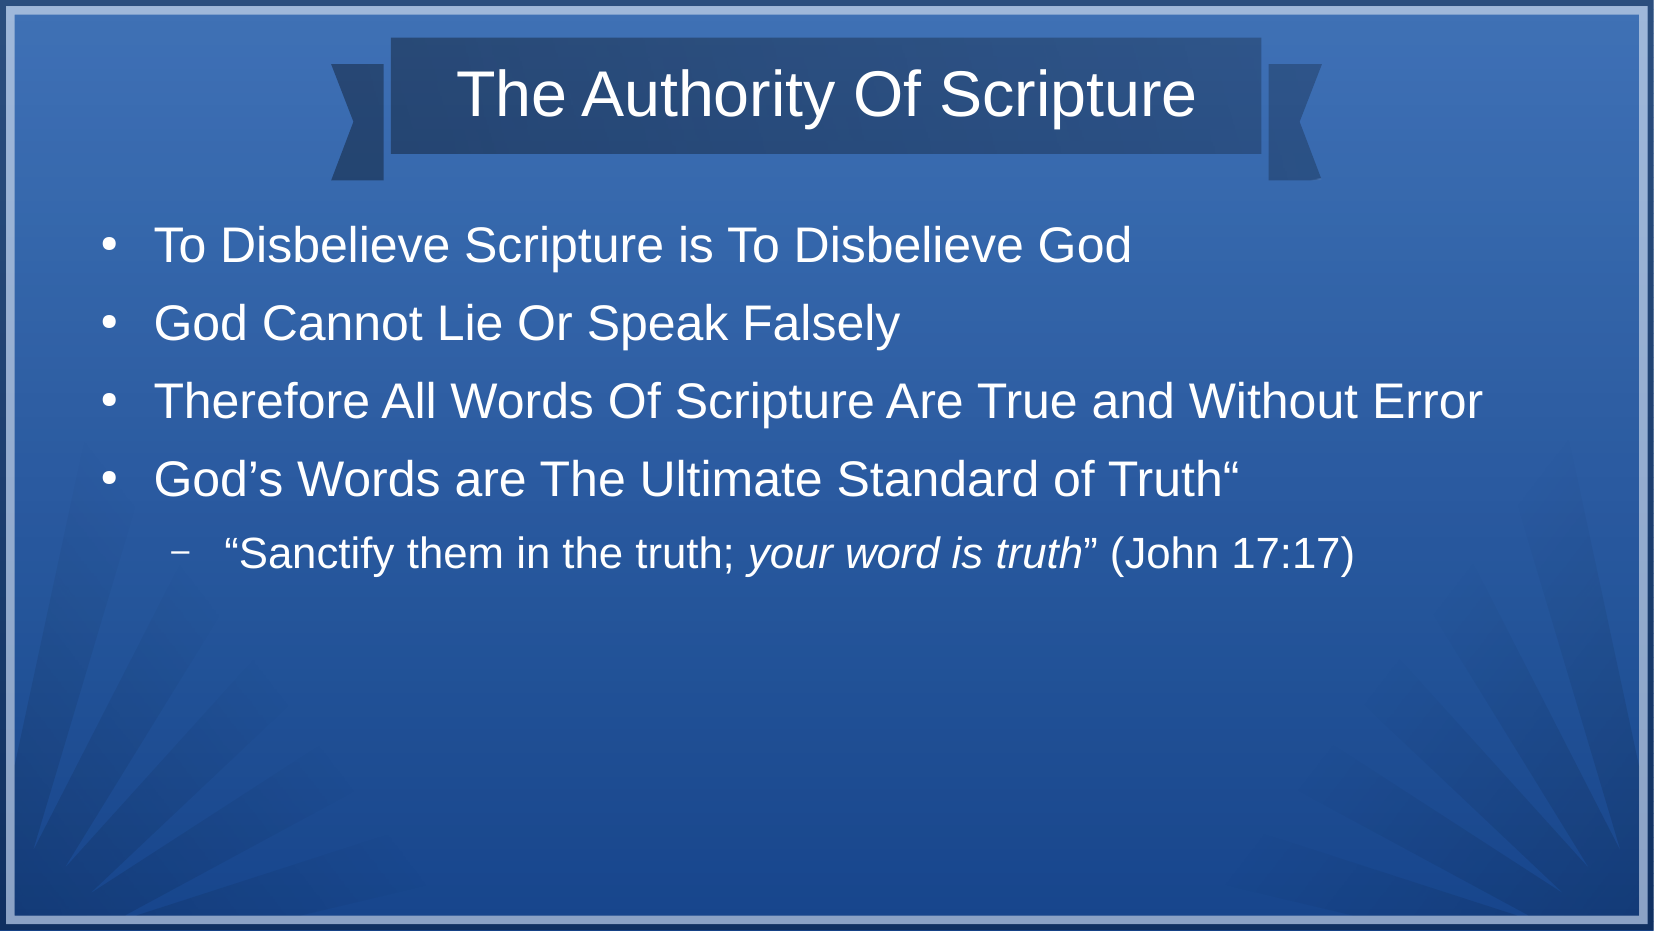

# The Authority Of Scripture
To Disbelieve Scripture is To Disbelieve God
God Cannot Lie Or Speak Falsely
Therefore All Words Of Scripture Are True and Without Error
God’s Words are The Ultimate Standard of Truth“
“Sanctify them in the truth; your word is truth” (John 17:17)